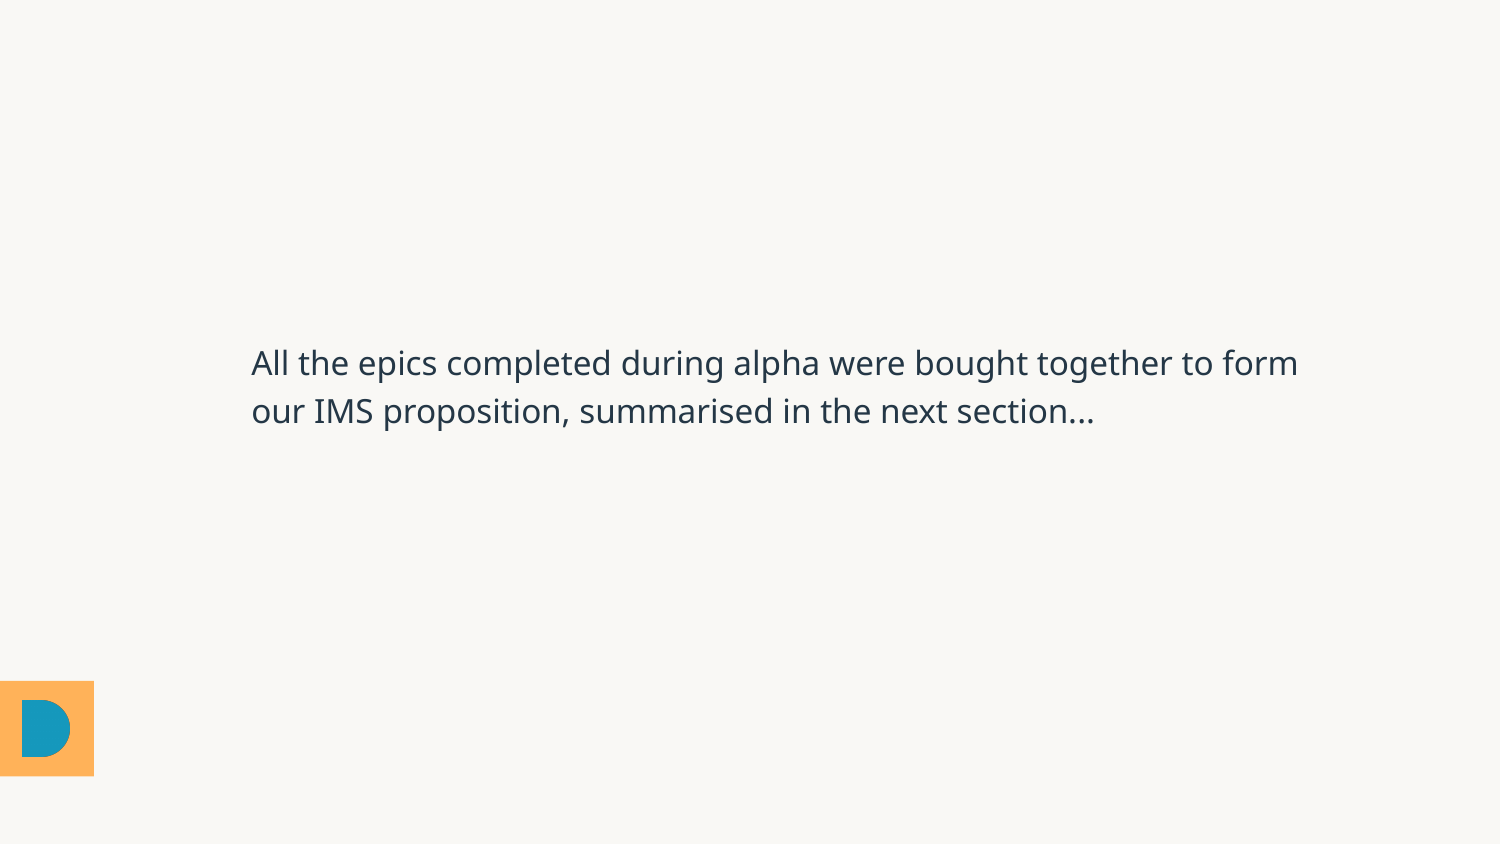

# All the epics completed during alpha were bought together to form our IMS proposition, summarised in the next section...